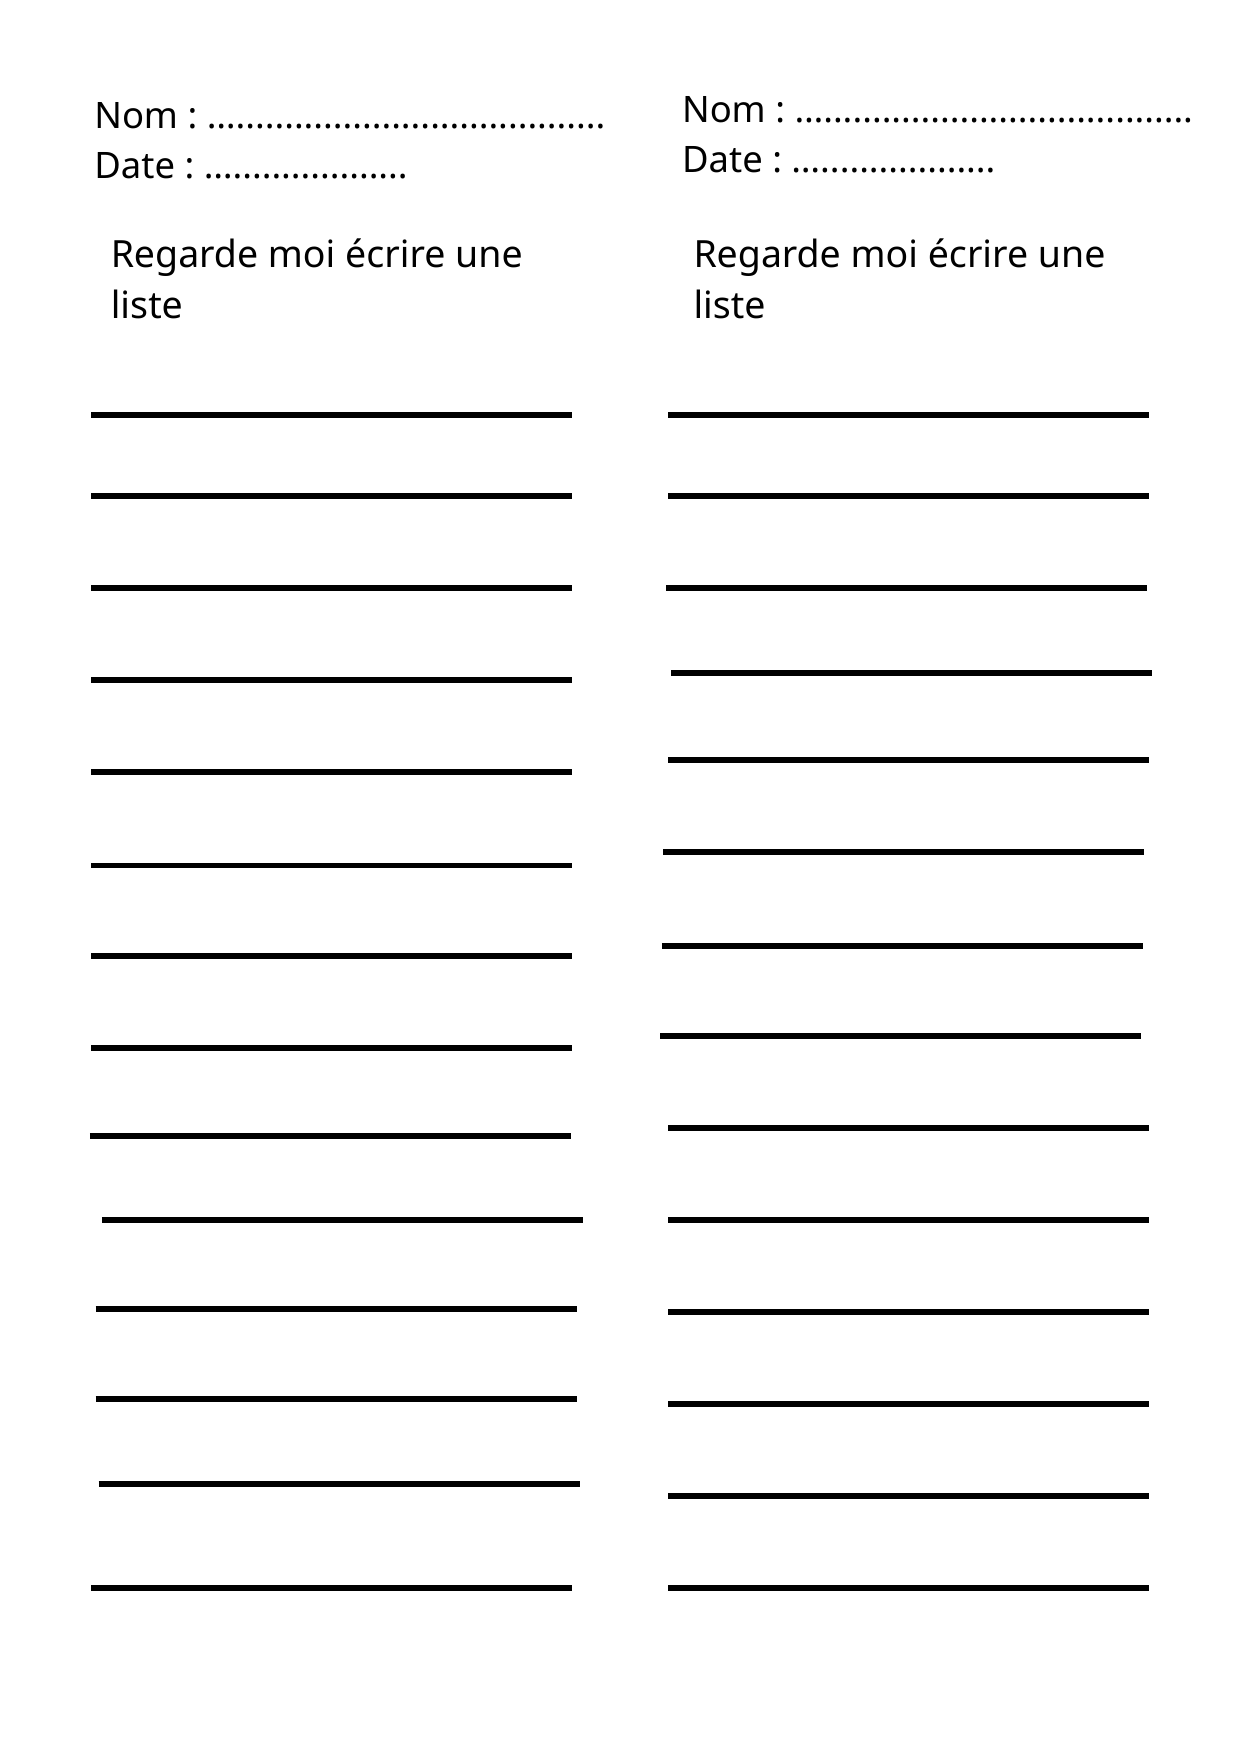

Nom : …......................................
Date : …..................
Nom : …......................................
Date : …..................
Regarde moi écrire une liste
Regarde moi écrire une liste